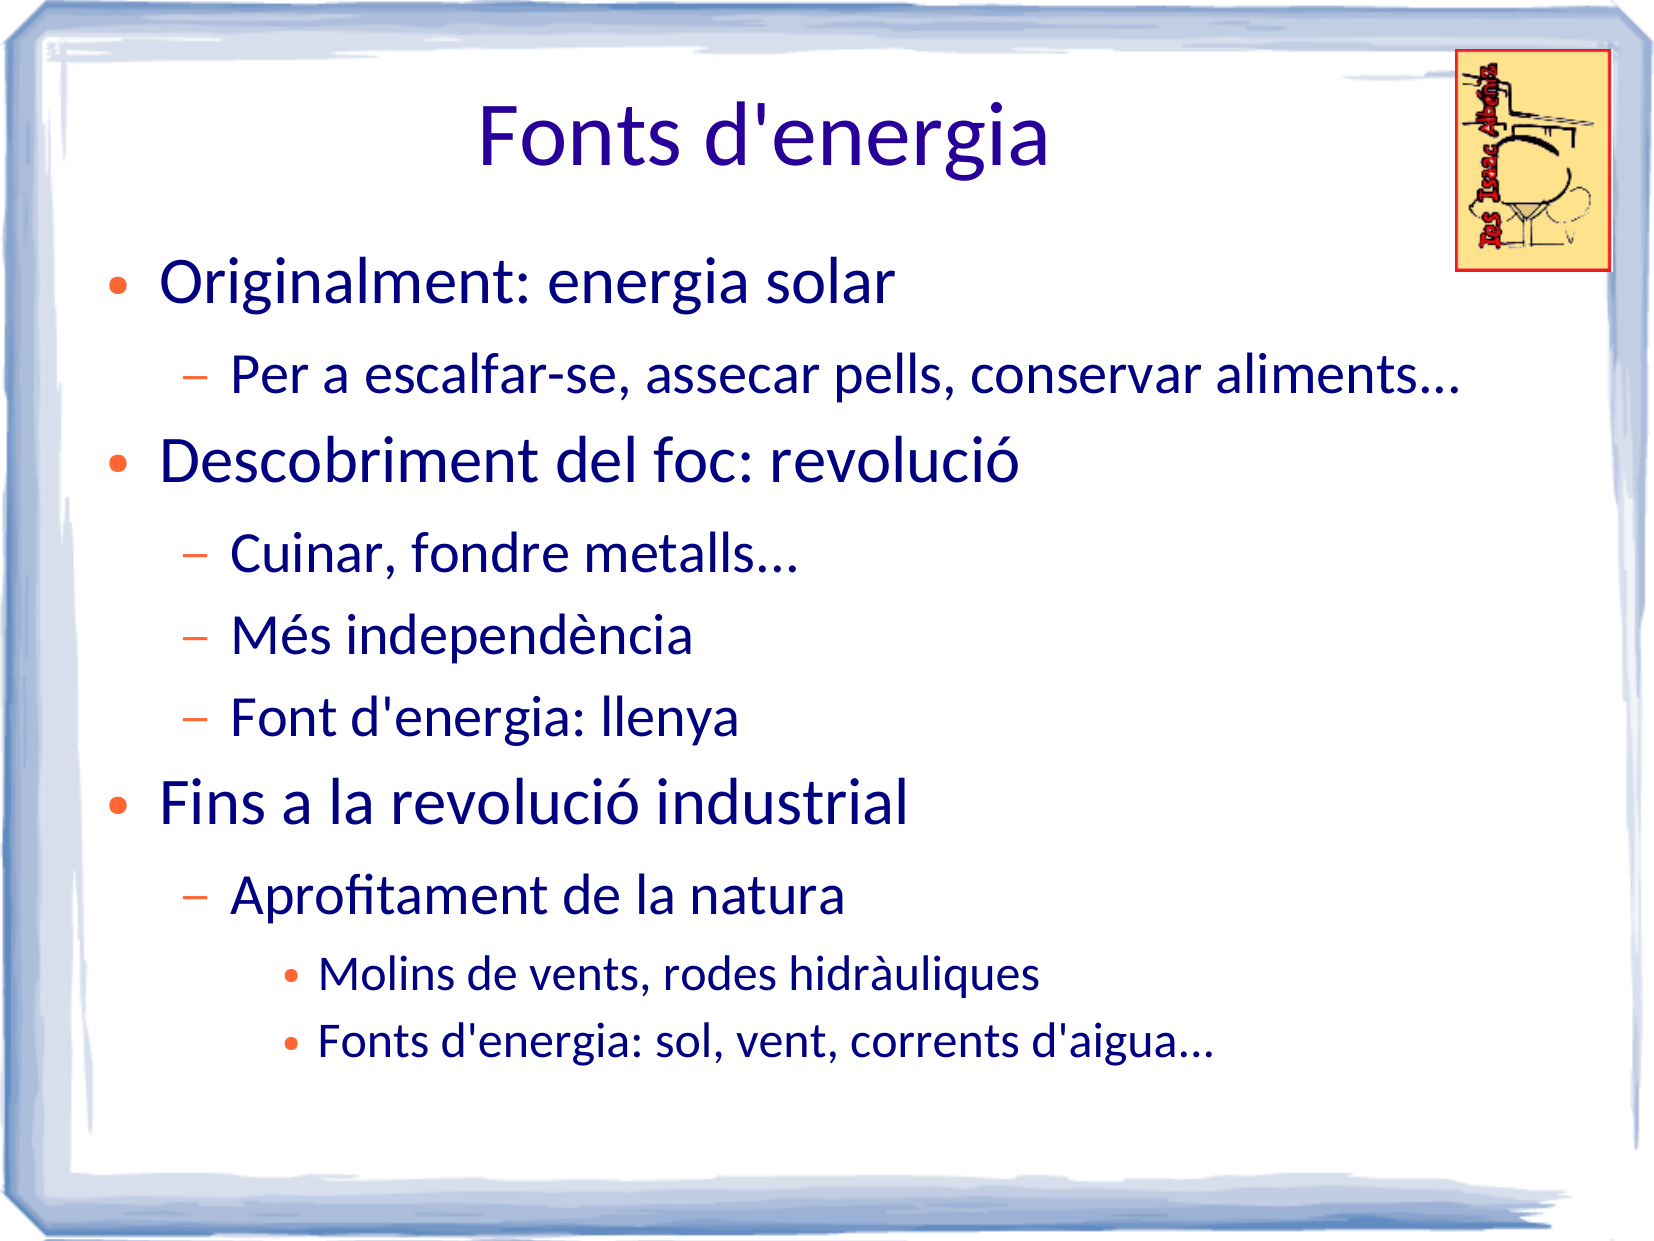

# Fonts d'energia
Originalment: energia solar
Per a escalfar-se, assecar pells, conservar aliments...
Descobriment del foc: revolució
Cuinar, fondre metalls...
Més independència
Font d'energia: llenya
Fins a la revolució industrial
Aprofitament de la natura
Molins de vents, rodes hidràuliques
Fonts d'energia: sol, vent, corrents d'aigua...